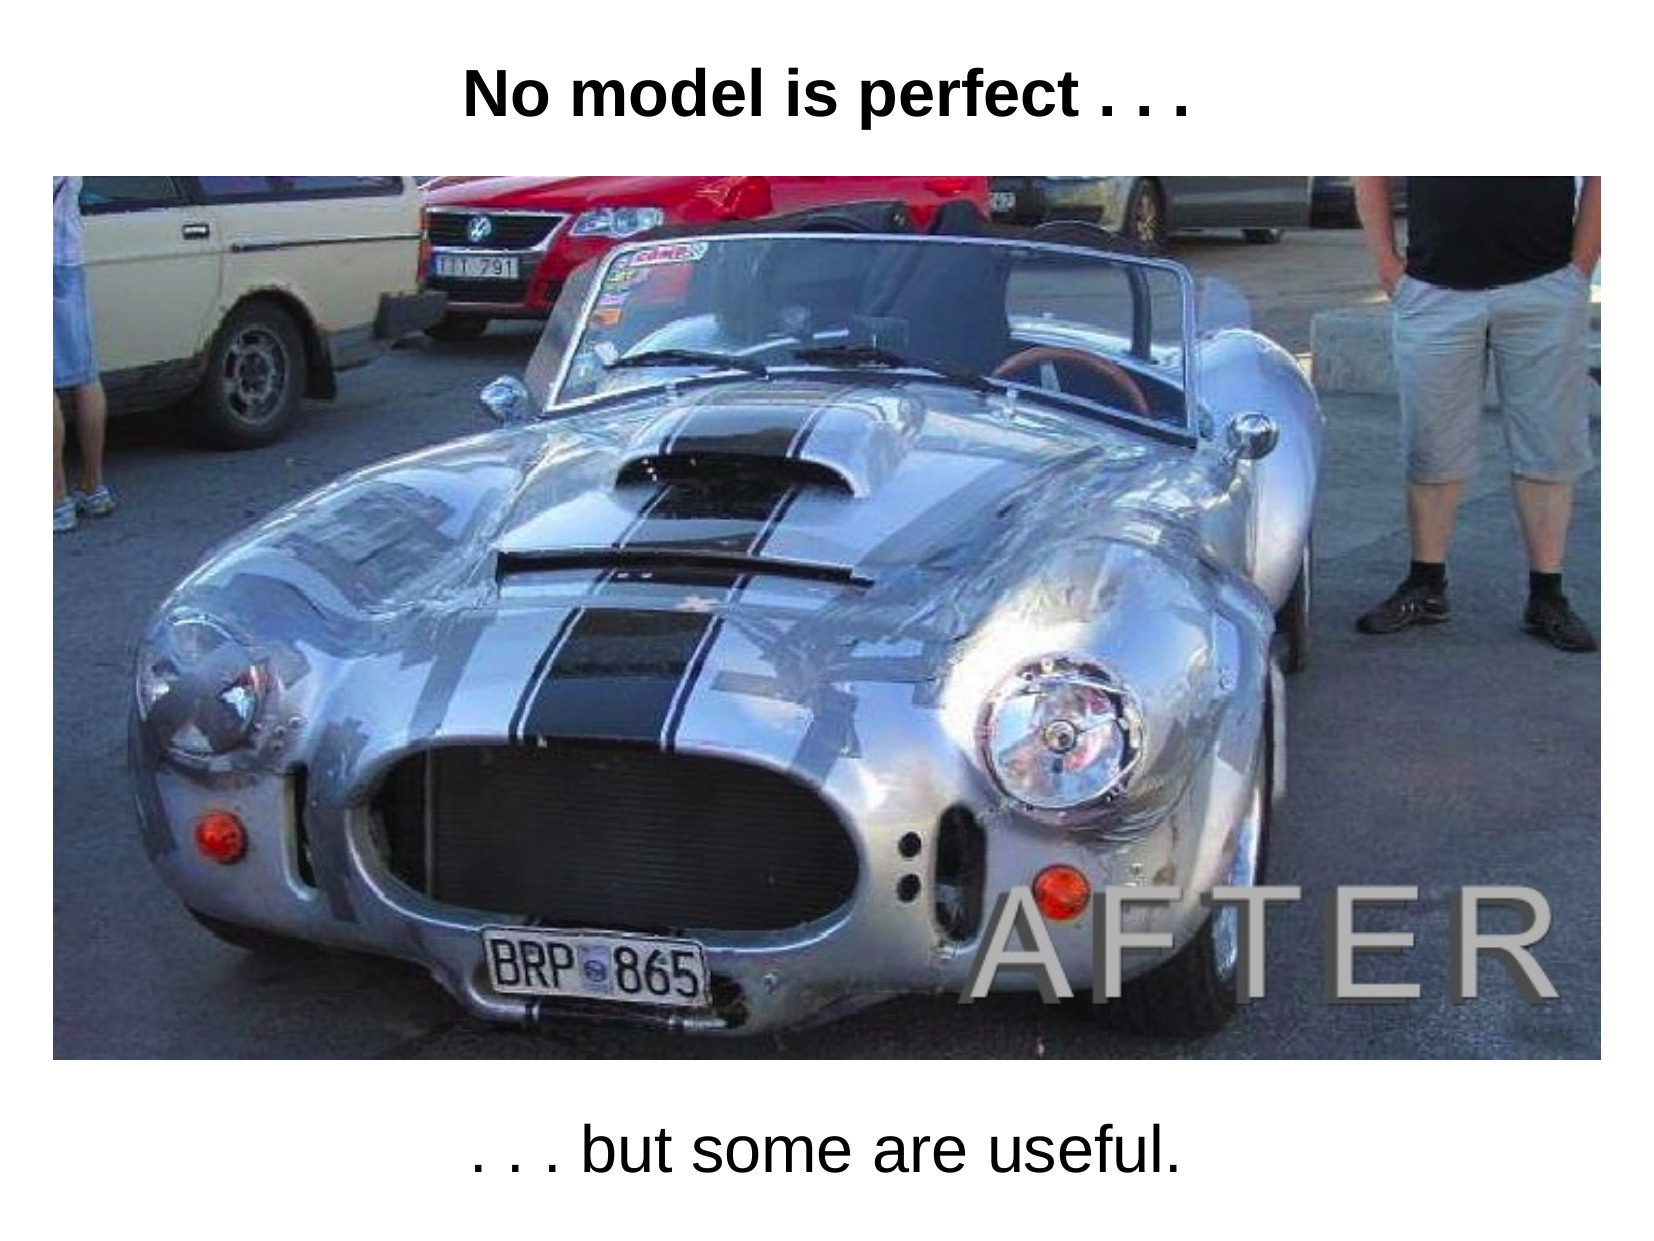

No model is perfect . . .
. . . but some are useful.